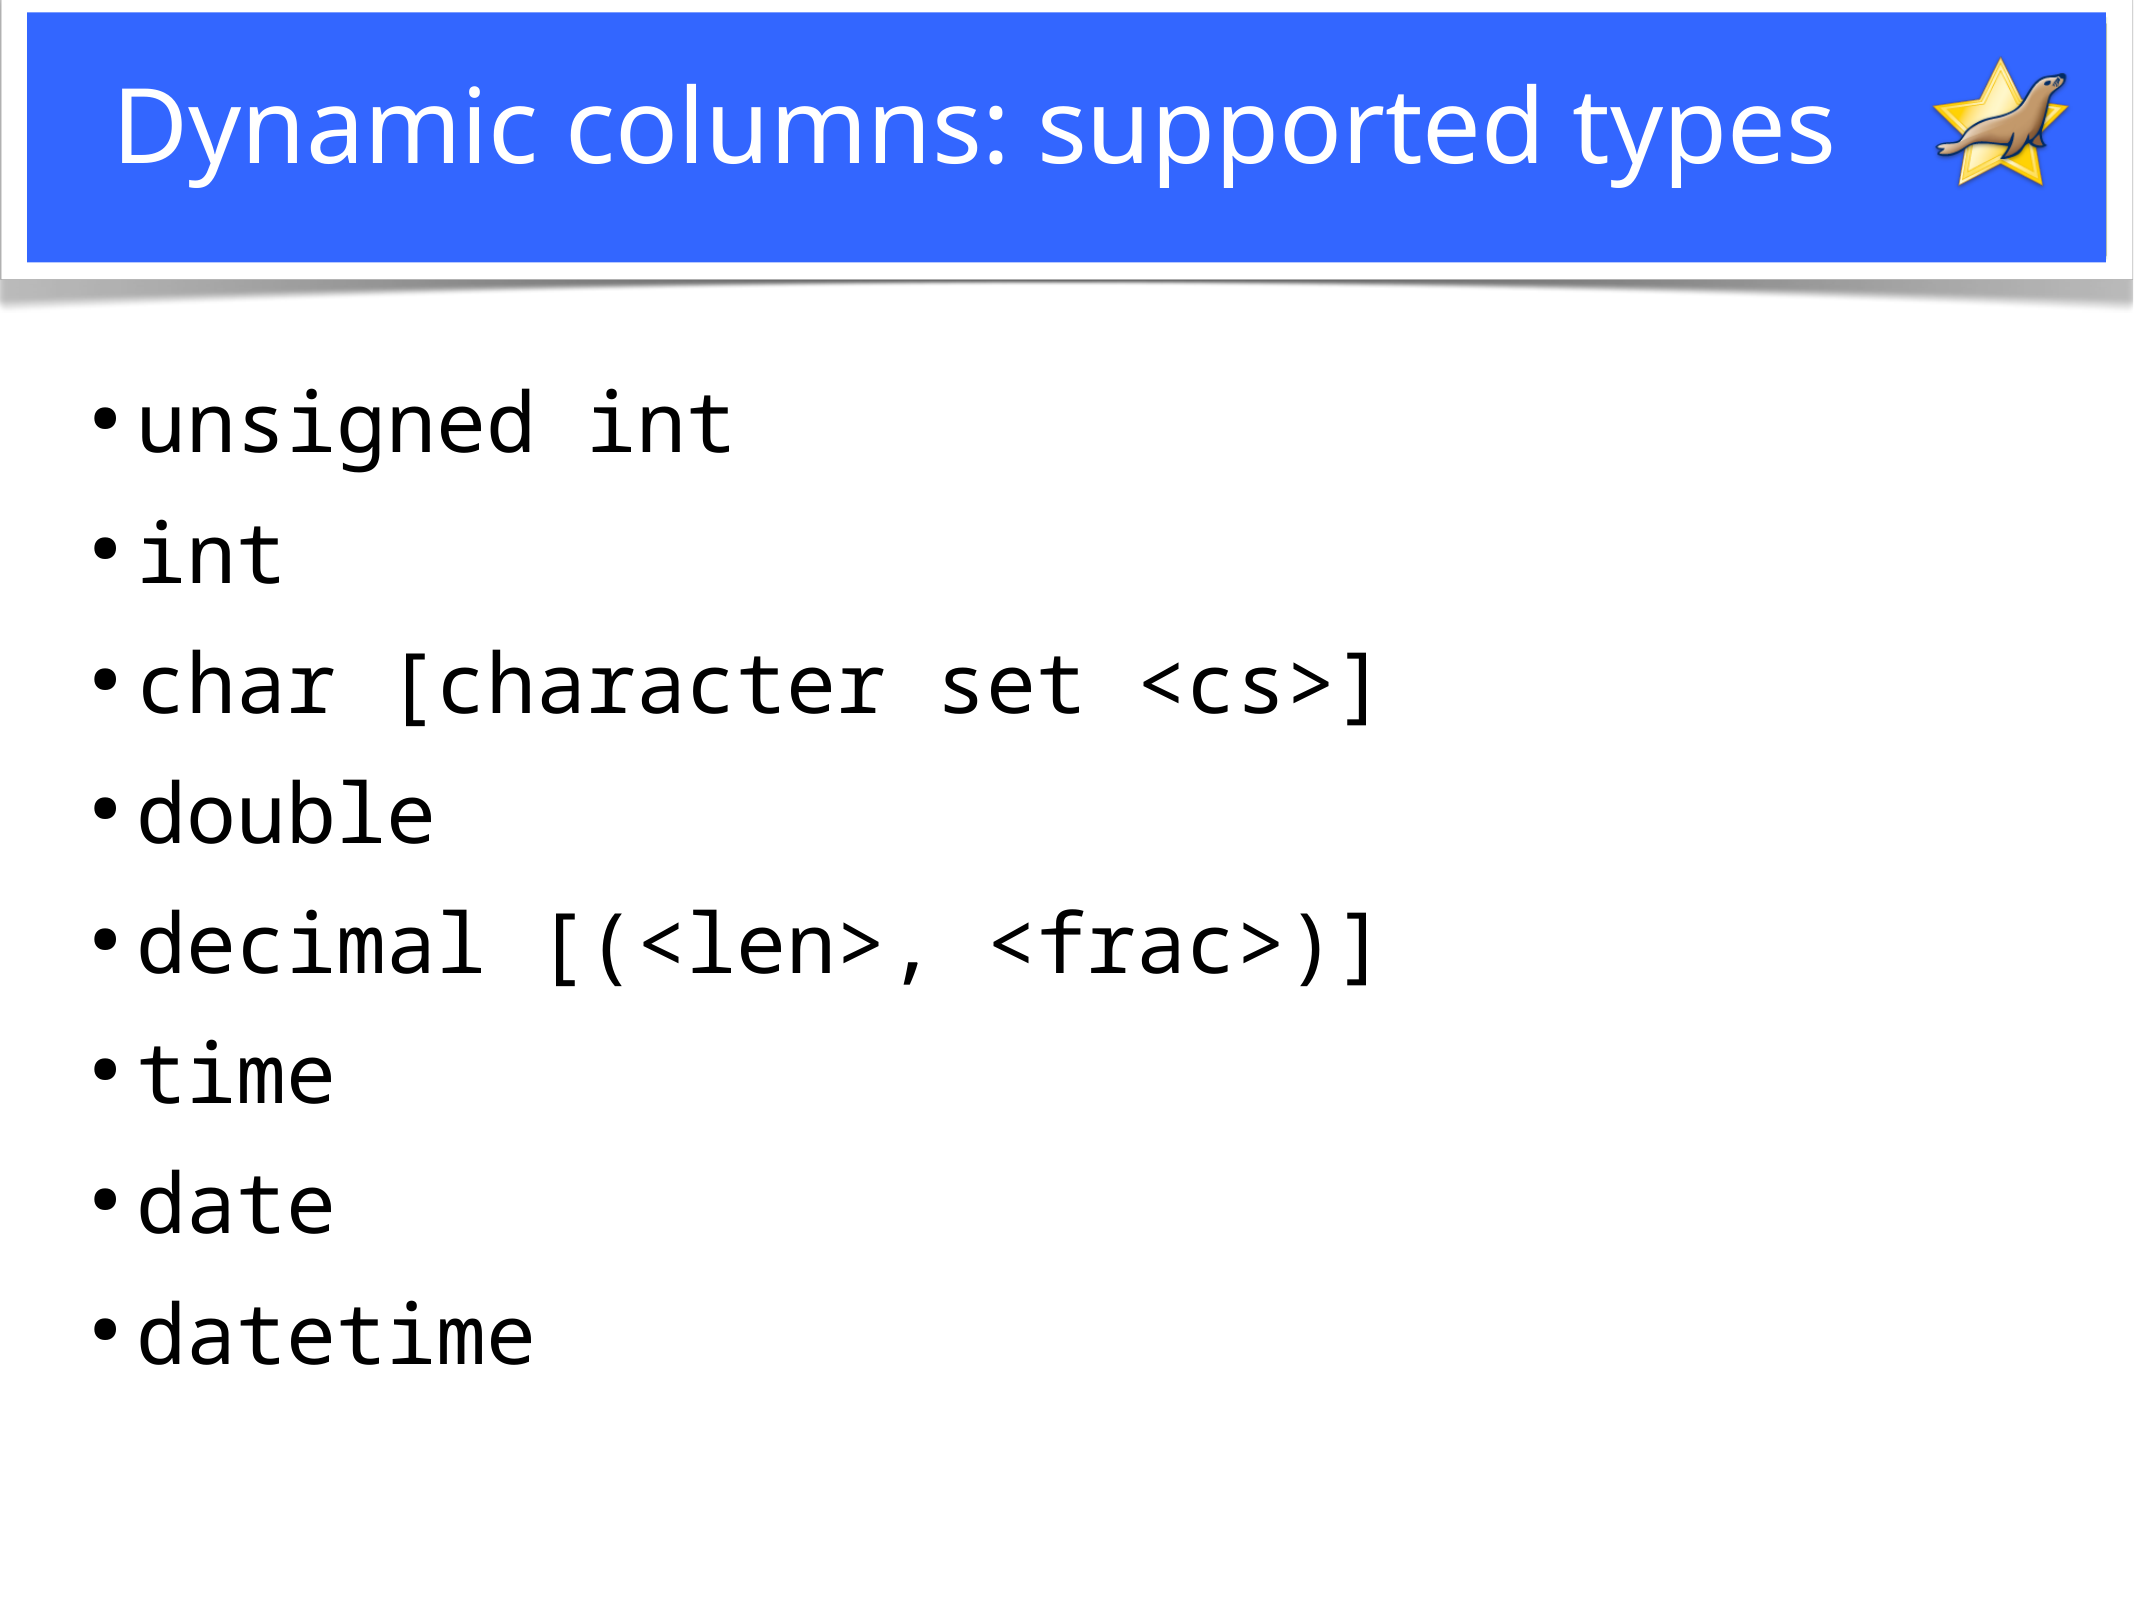

# Dynamic columns: supported types
unsigned int
int
char [character set <cs>]
double
decimal [(<len>, <frac>)]
time
date
datetime